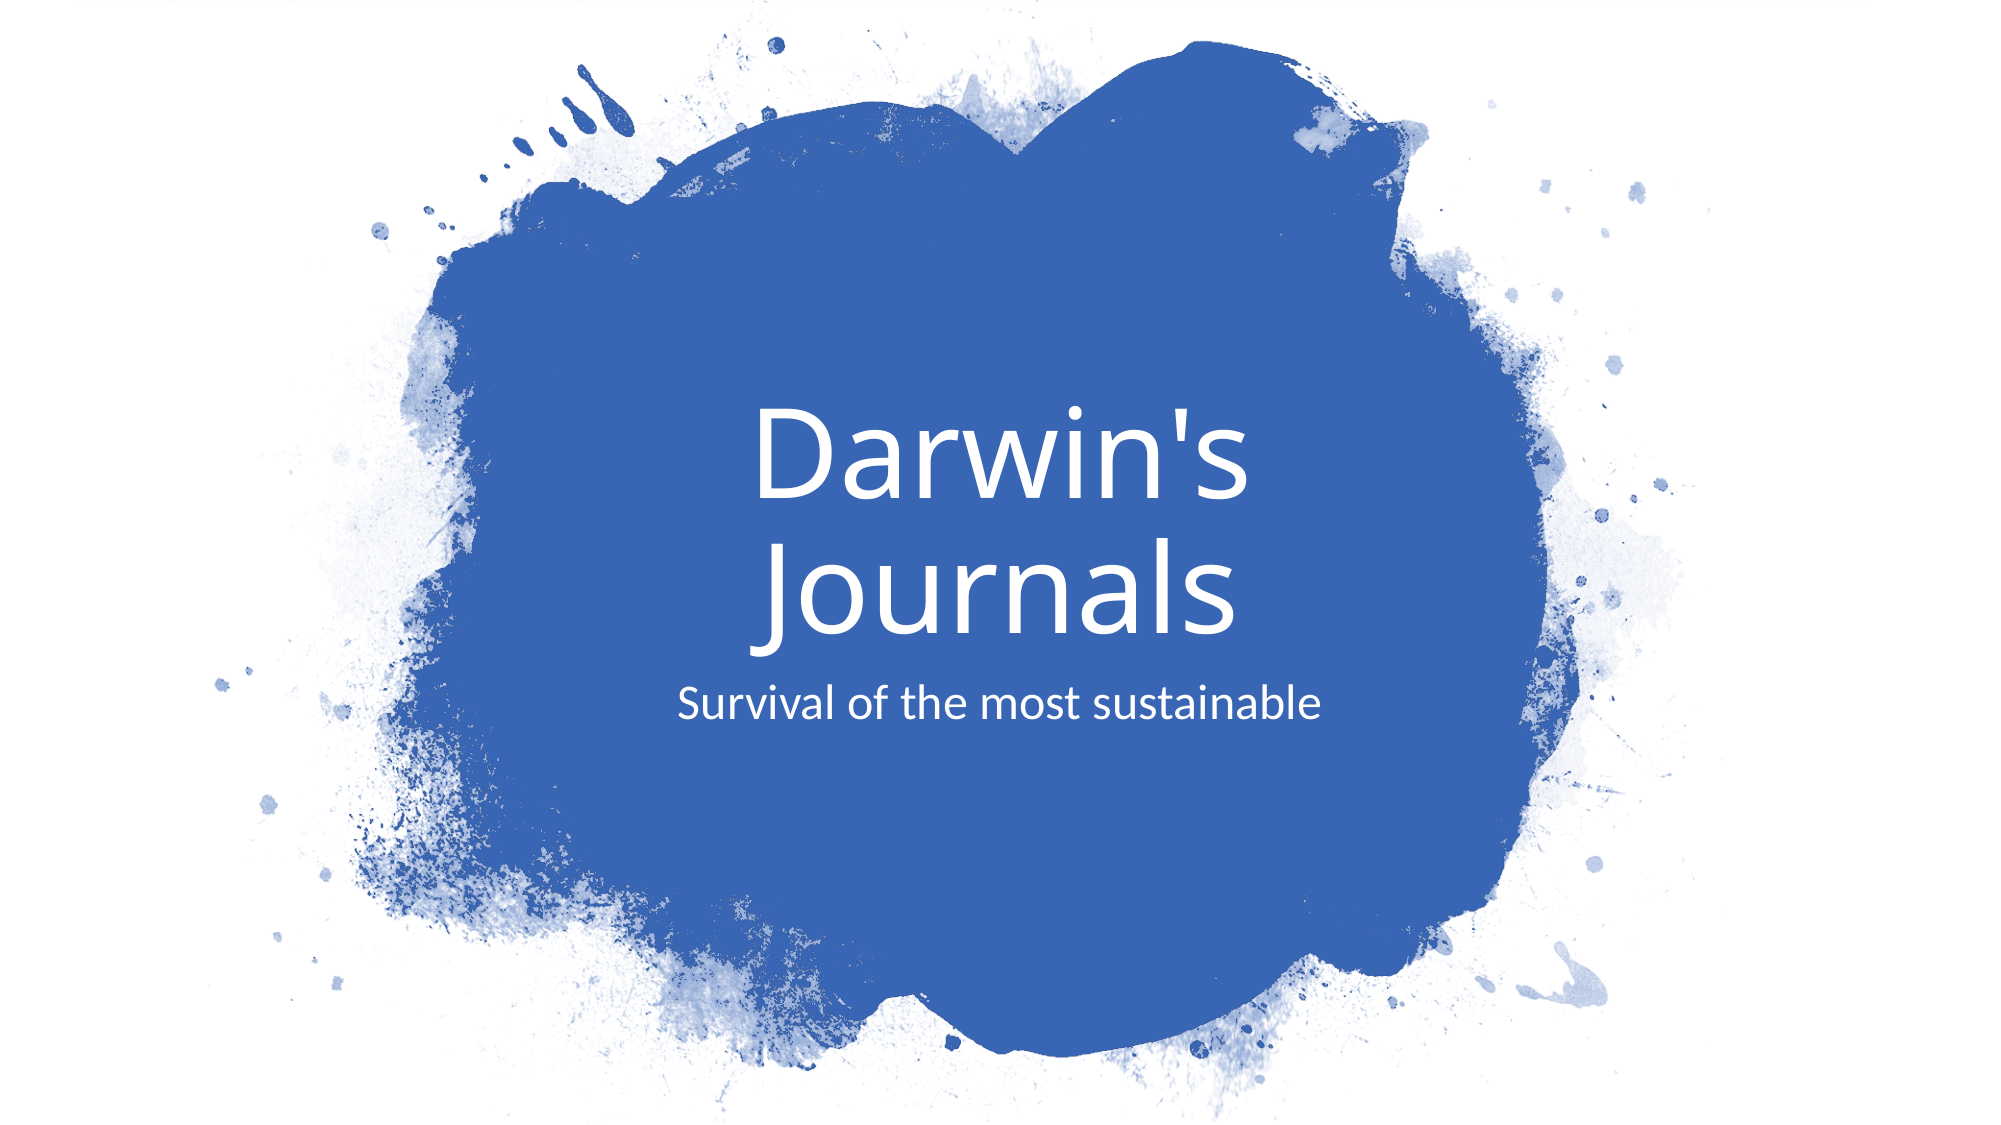

# Darwin's Journals
Survival of the most sustainable